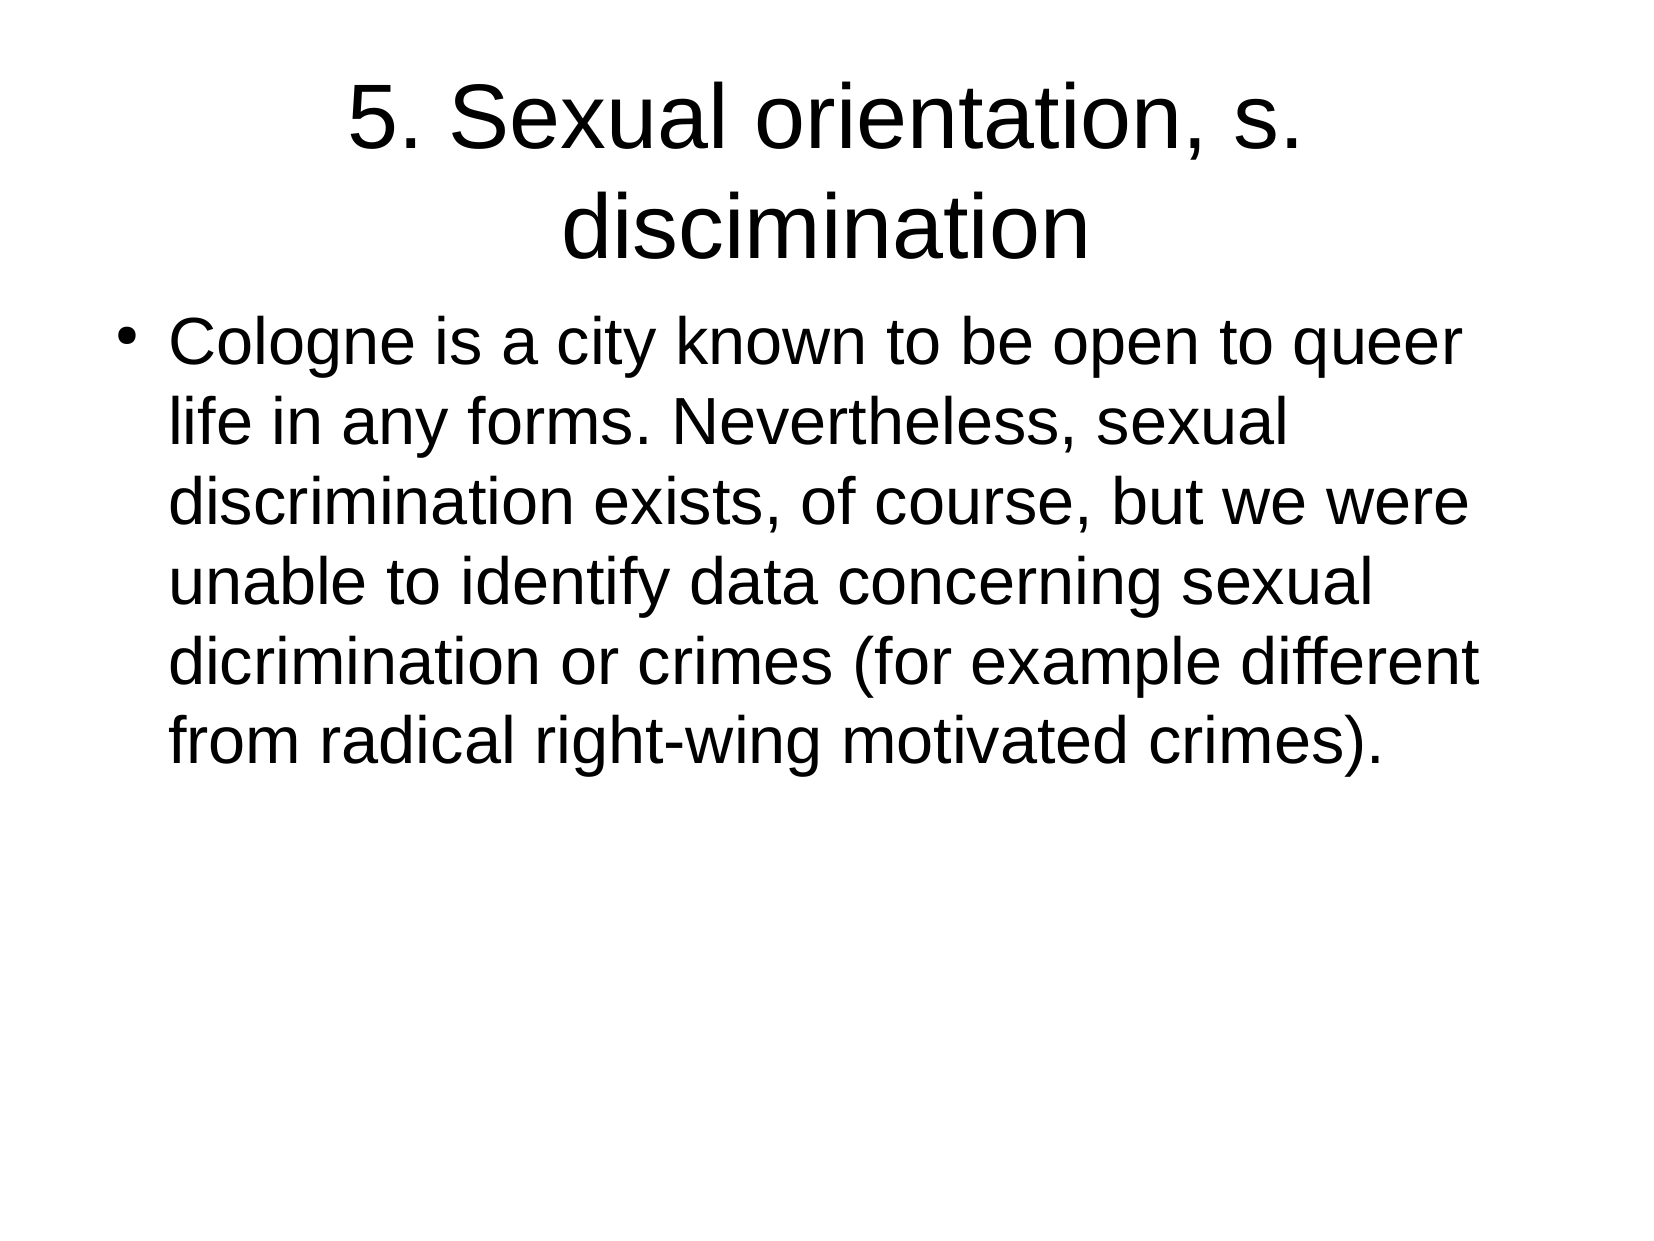

# 5. Sexual orientation, s. discimination
Cologne is a city known to be open to queer life in any forms. Nevertheless, sexual discrimination exists, of course, but we were unable to identify data concerning sexual dicrimination or crimes (for example different from radical right-wing motivated crimes).